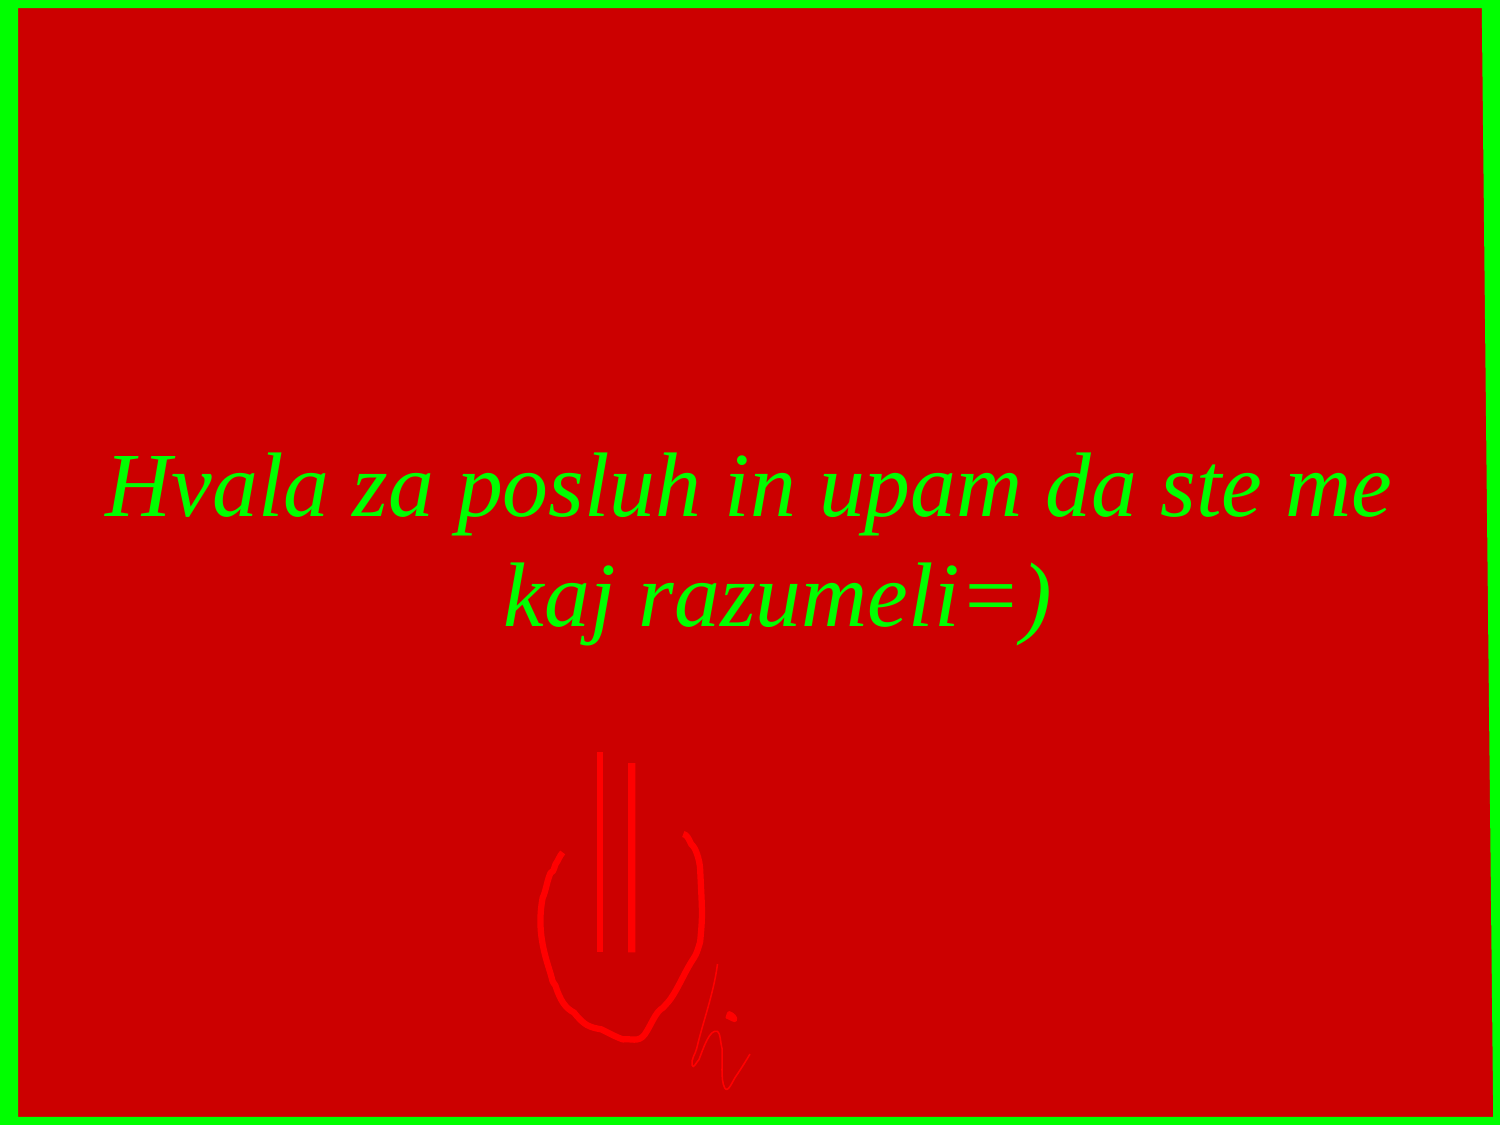

# Hvala za posluh in upam da ste me kaj razumeli=)